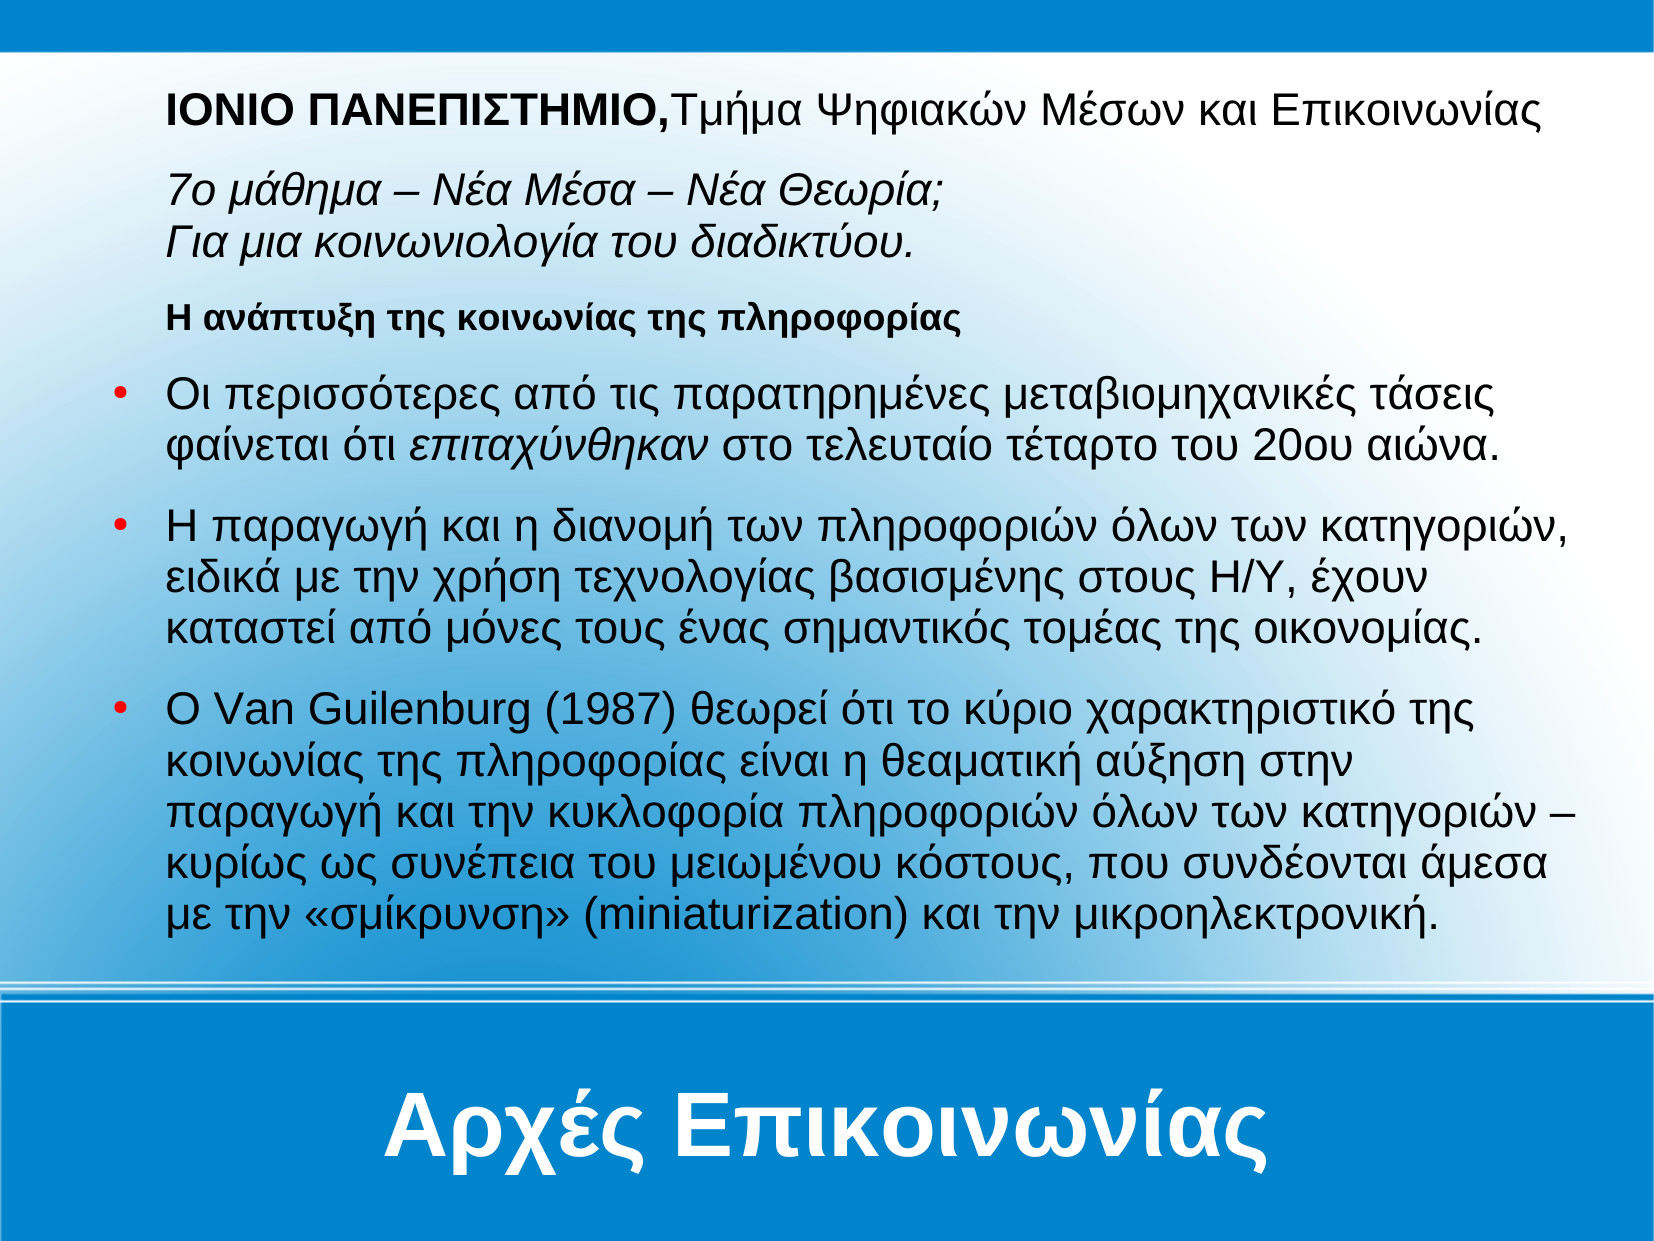

ΙΟΝΙΟ ΠΑΝΕΠΙΣΤΗΜΙΟ,Τμήμα Ψηφιακών Μέσων και Επικοινωνίας
7ο μάθημα – Νέα Μέσα – Νέα Θεωρία;
Για μια κοινωνιολογία του διαδικτύου.
Η ανάπτυξη της κοινωνίας της πληροφορίας
Οι περισσότερες από τις παρατηρημένες μεταβιομηχανικές τάσεις φαίνεται ότι επιταχύνθηκαν στο τελευταίο τέταρτο του 20ου αιώνα.
Η παραγωγή και η διανομή των πληροφοριών όλων των κατηγοριών, ειδικά με την χρήση τεχνολογίας βασισμένης στους Η/Υ, έχουν καταστεί από μόνες τους ένας σημαντικός τομέας της οικονομίας.
Ο Van Guilenburg (1987) θεωρεί ότι το κύριο χαρακτηριστικό της κοινωνίας της πληροφορίας είναι η θεαματική αύξηση στην παραγωγή και την κυκλοφορία πληροφοριών όλων των κατηγοριών – κυρίως ως συνέπεια του μειωμένου κόστους, που συνδέονται άμεσα με την «σμίκρυνση» (miniaturization) και την μικροηλεκτρονική.
# Αρχές Επικοινωνίας